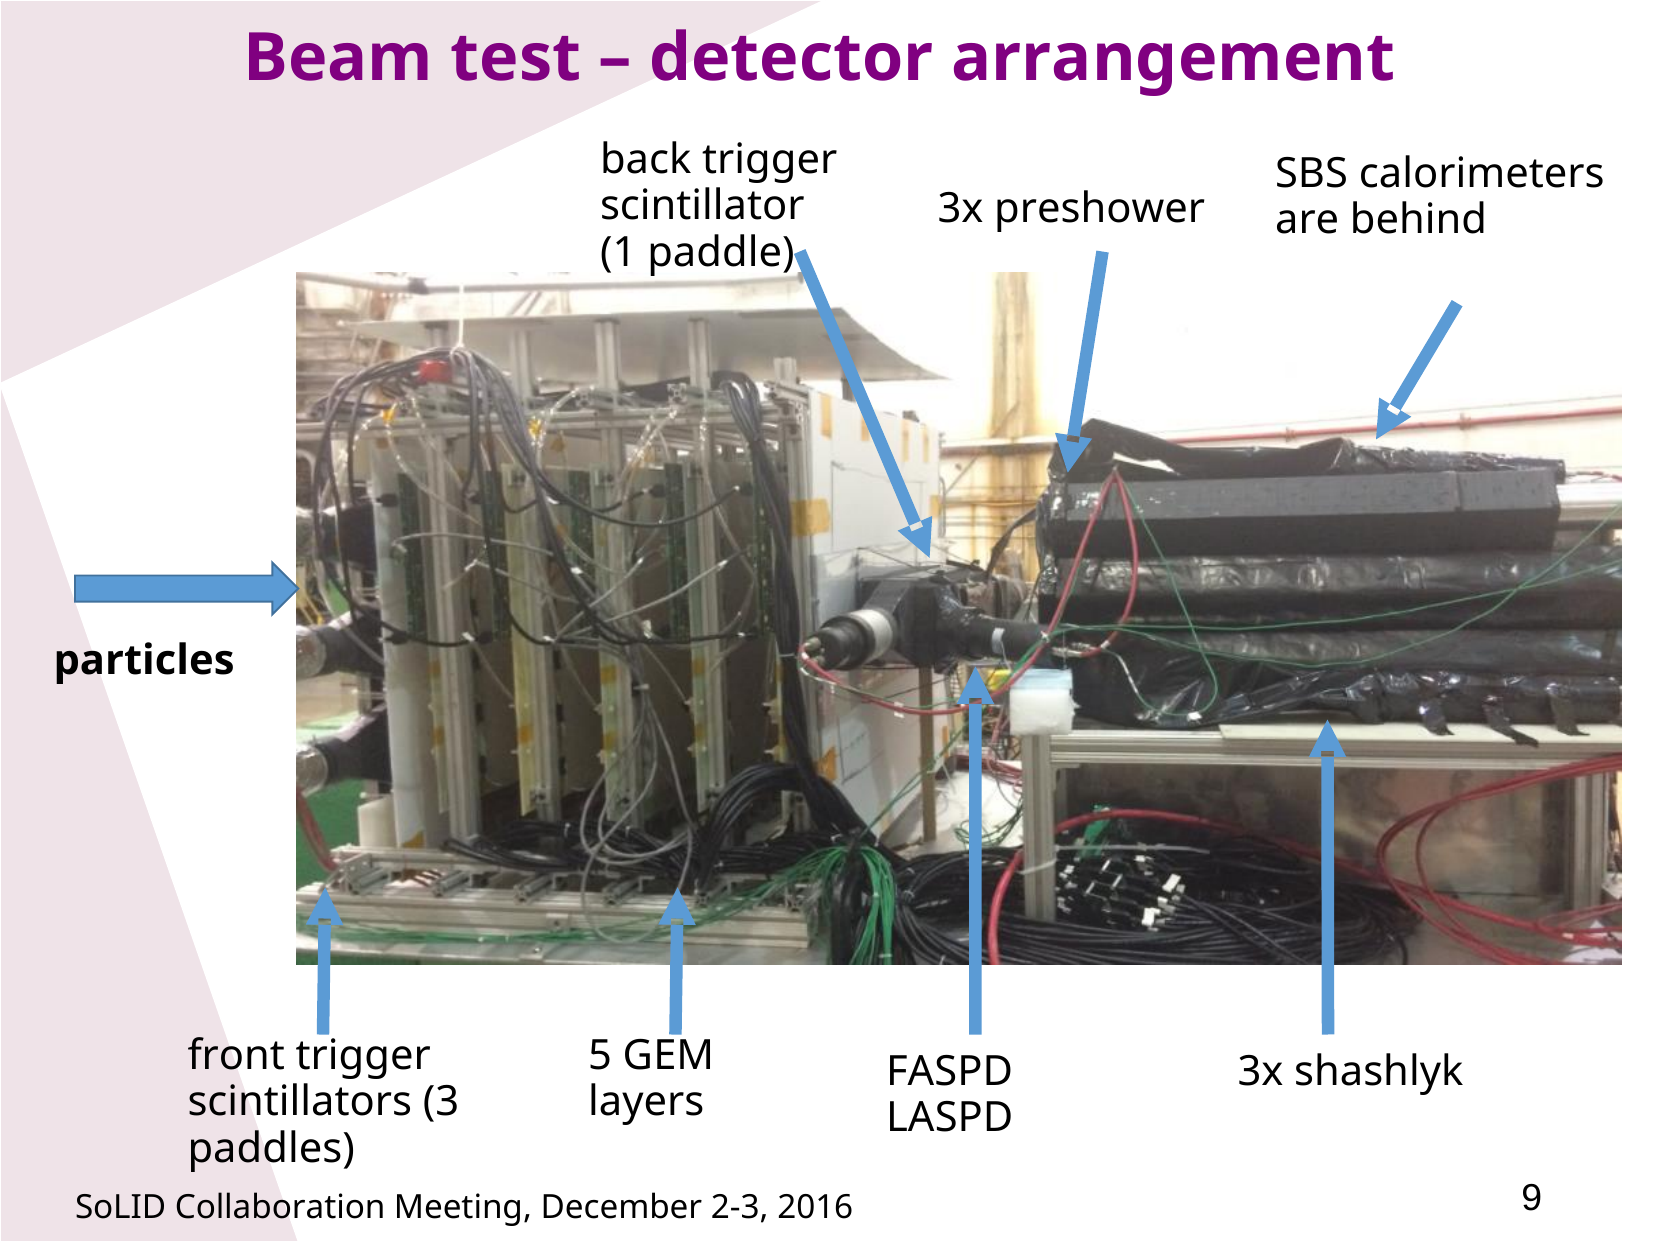

# Beam test – detector arrangement
back trigger scintillator (1 paddle)
SBS calorimeters are behind
3x preshower
particles
front trigger scintillators (3 paddles)
5 GEM layers
FASPD
LASPD
3x shashlyk
9